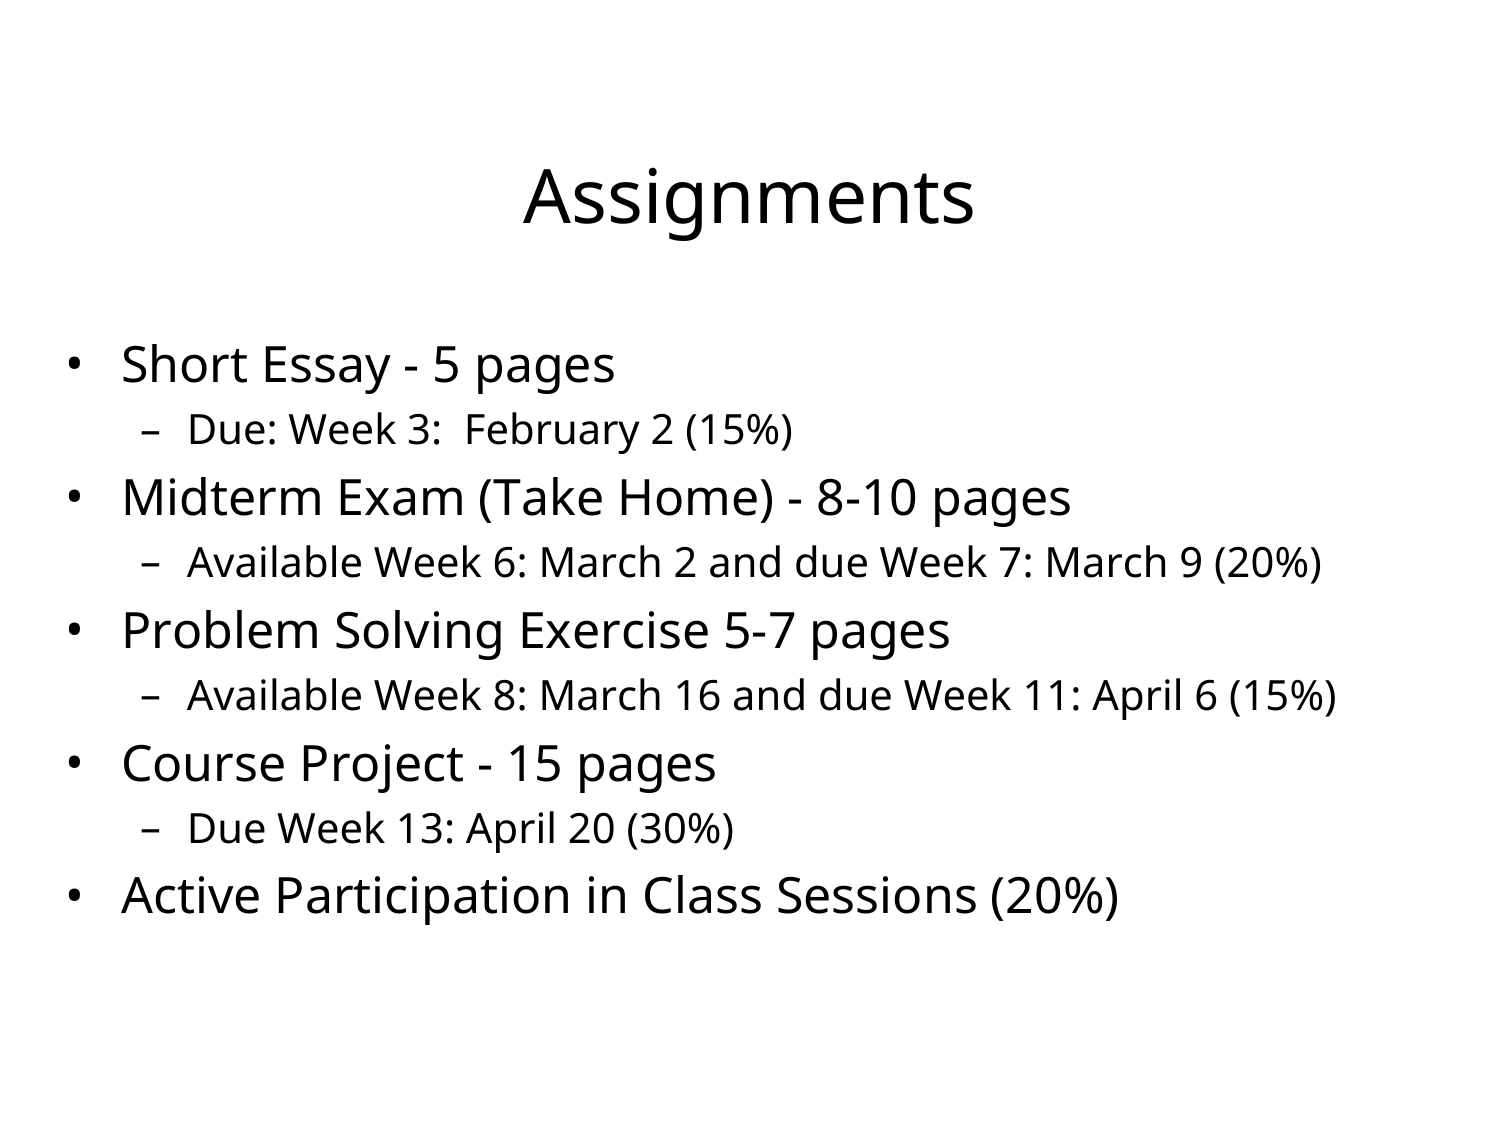

# Assignments
Short Essay - 5 pages
Due: Week 3: February 2 (15%)
Midterm Exam (Take Home) - 8-10 pages
Available Week 6: March 2 and due Week 7: March 9 (20%)
Problem Solving Exercise 5-7 pages
Available Week 8: March 16 and due Week 11: April 6 (15%)
Course Project - 15 pages
Due Week 13: April 20 (30%)
Active Participation in Class Sessions (20%)